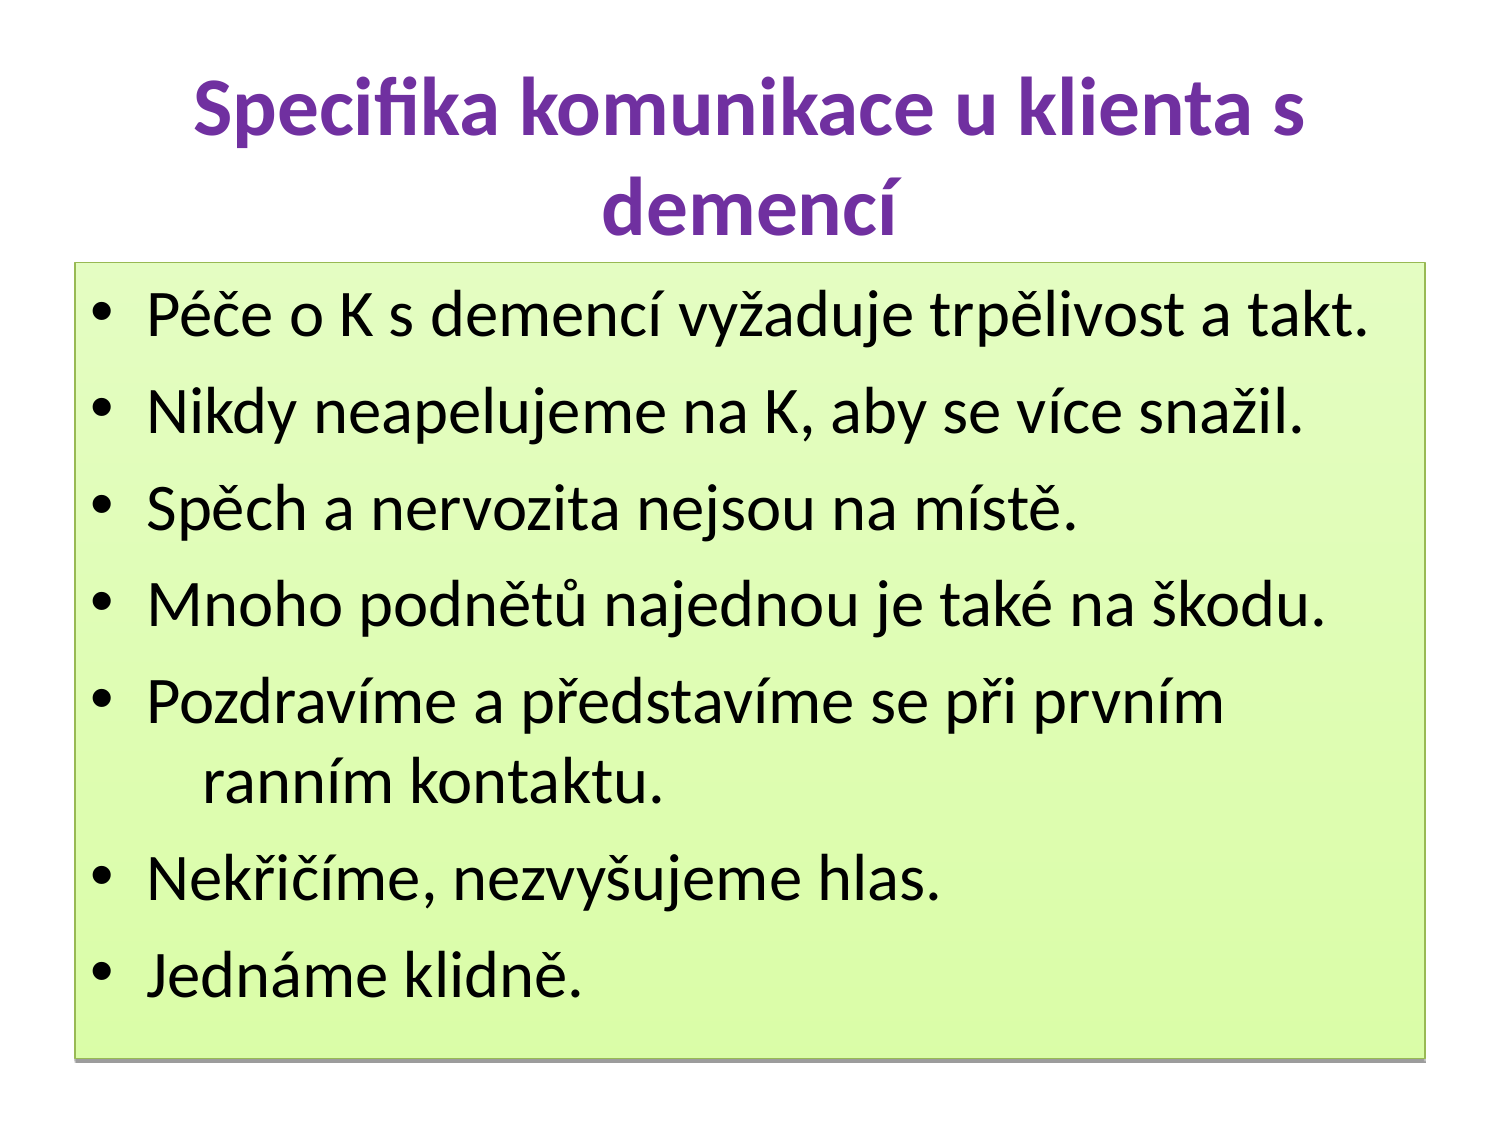

# Specifika komunikace u klienta s demencí
Péče o K s demencí vyžaduje trpělivost a takt.
Nikdy neapelujeme na K, aby se více snažil.
Spěch a nervozita nejsou na místě.
Mnoho podnětů najednou je také na škodu.
Pozdravíme a představíme se při prvním ranním kontaktu.
Nekřičíme, nezvyšujeme hlas.
Jednáme klidně.